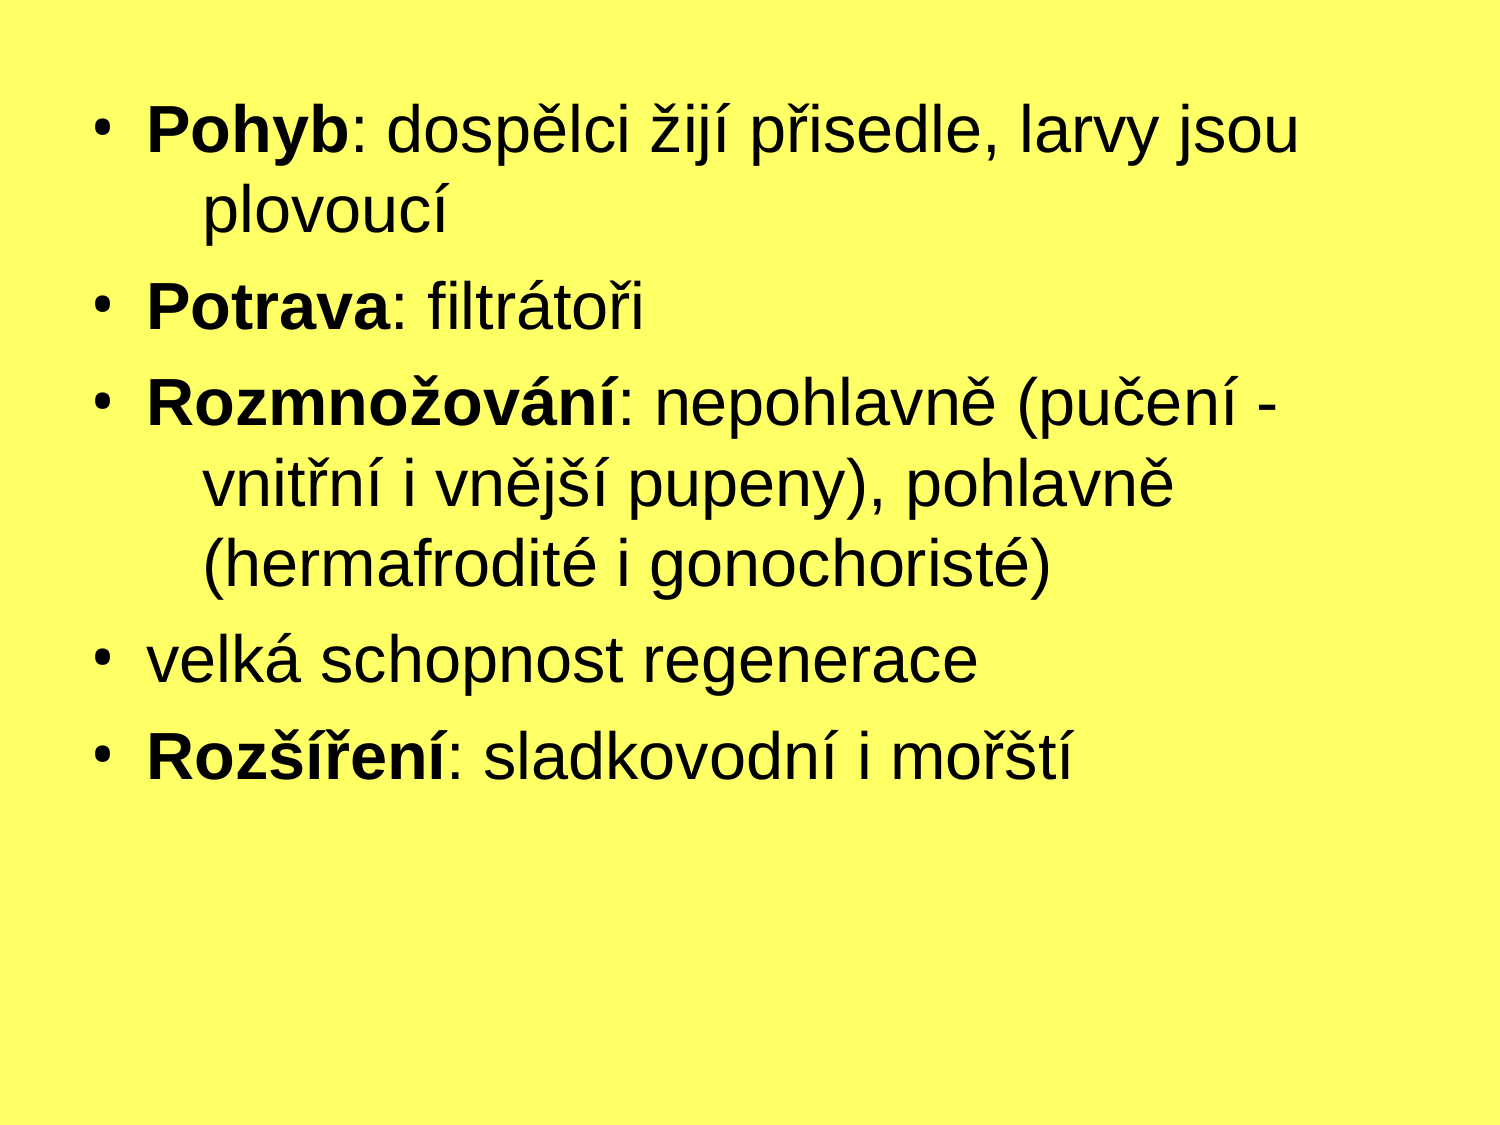

#
Pohyb: dospělci žijí přisedle, larvy jsou plovoucí
Potrava: filtrátoři
Rozmnožování: nepohlavně (pučení - vnitřní i vnější pupeny), pohlavně (hermafrodité i gonochoristé)
velká schopnost regenerace
Rozšíření: sladkovodní i mořští